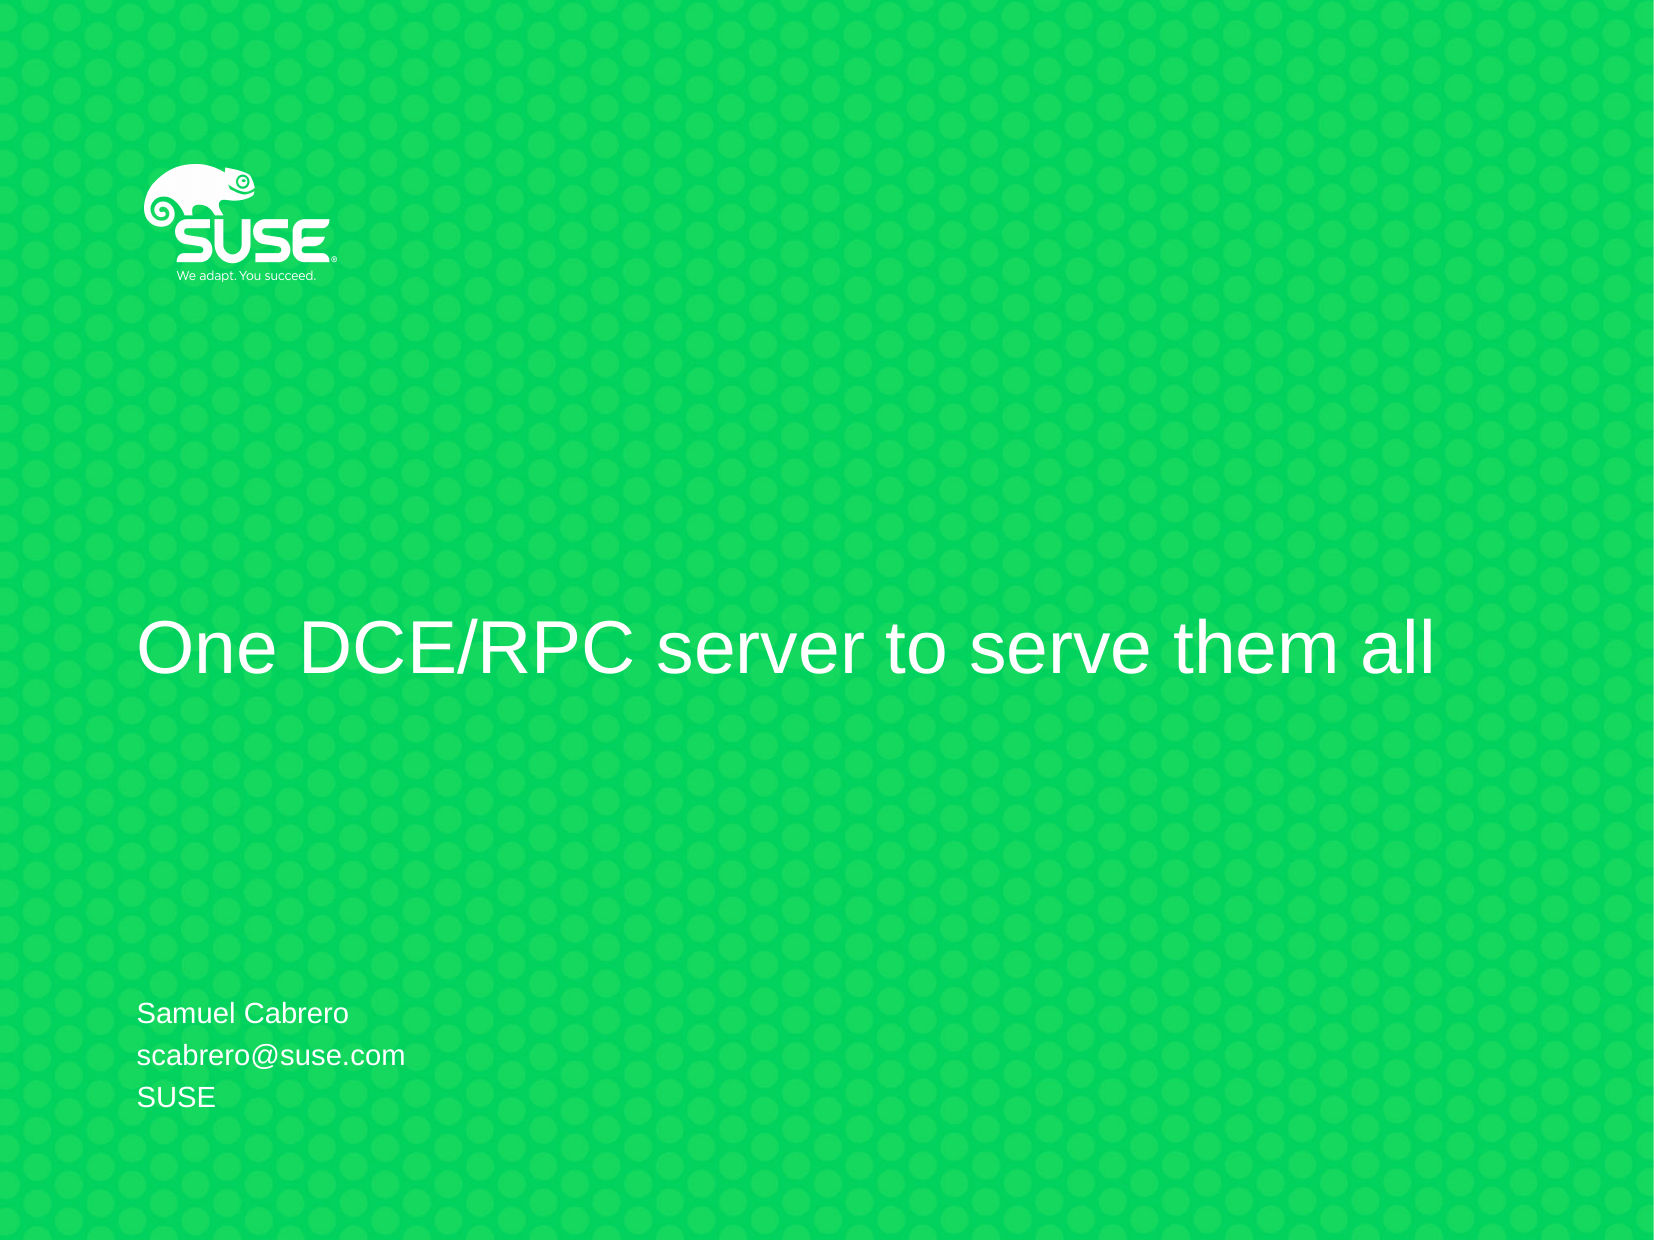

# One DCE/RPC server to serve them all
Samuel Cabrero
scabrero@suse.com
SUSE